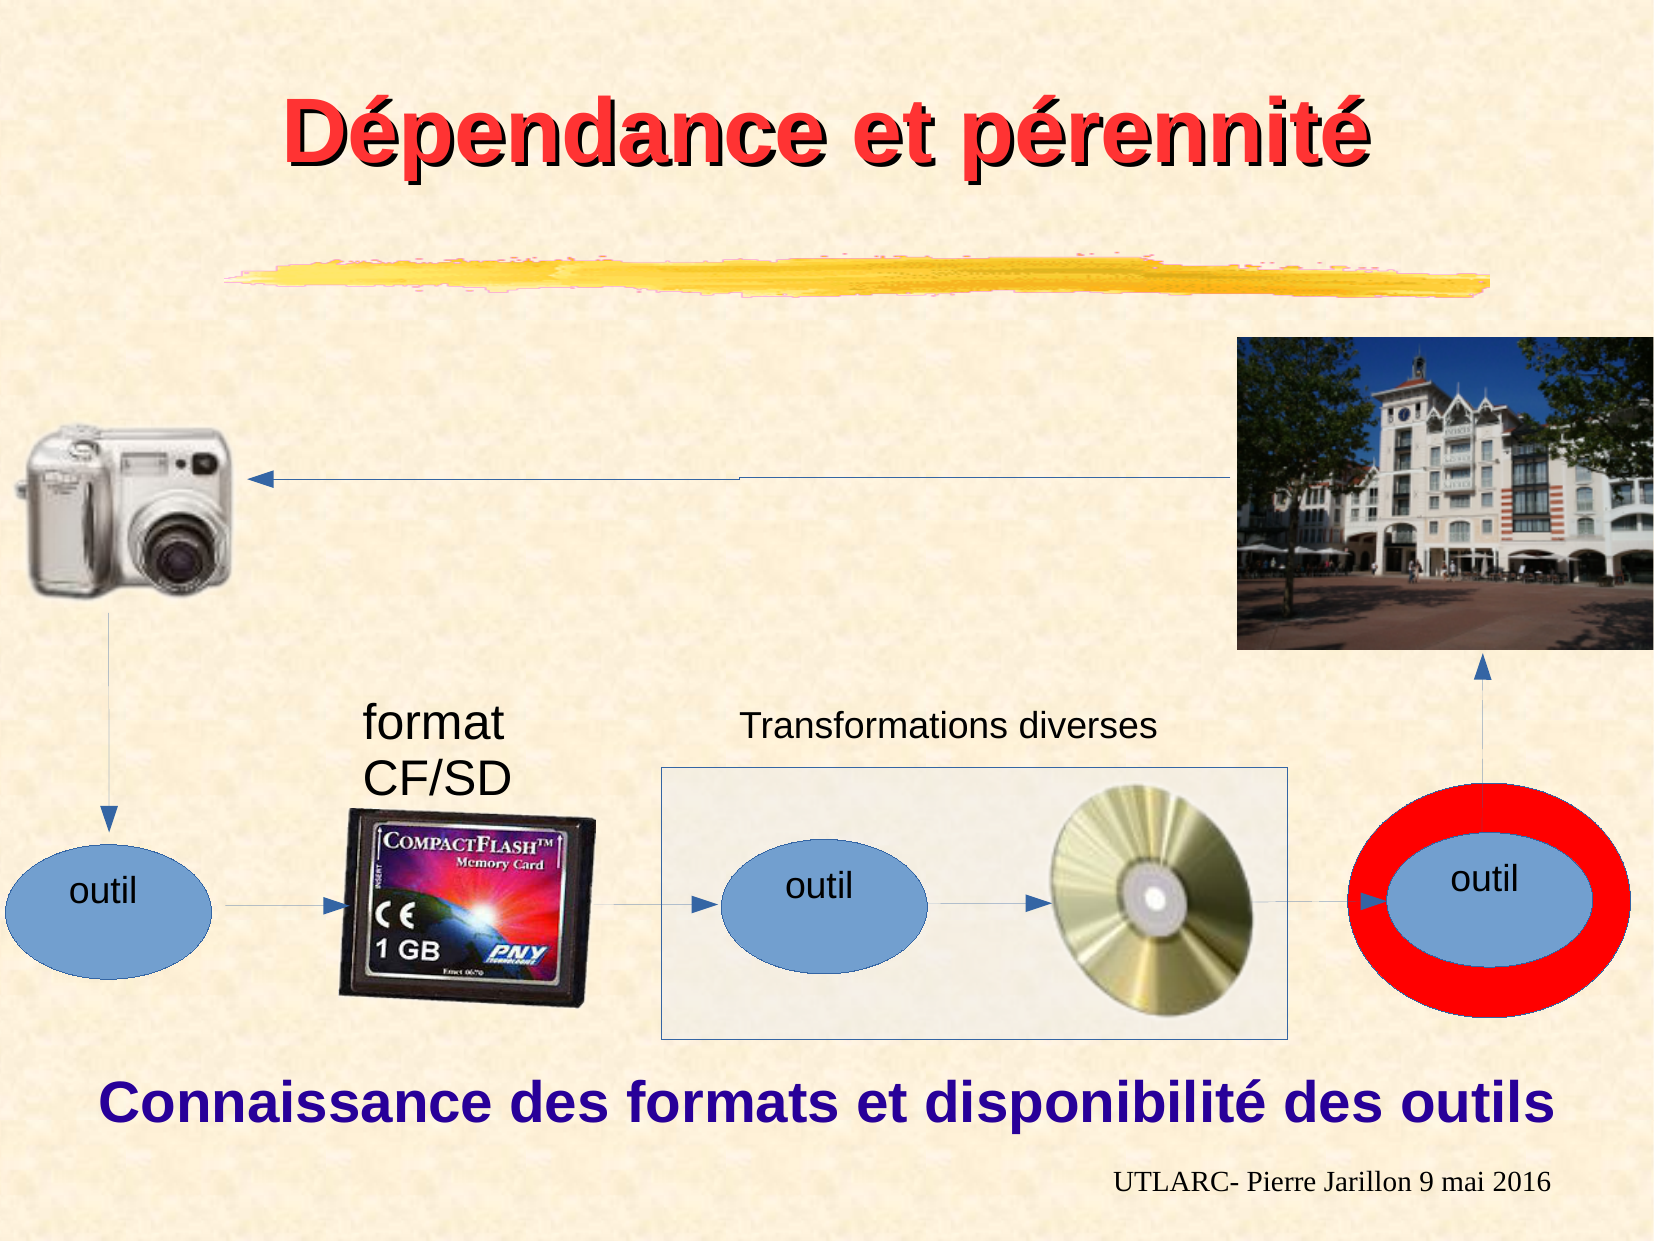

# Dépendance et pérennité
format CF/SD
 Transformations diverses
outil
outil
outil
Connaissance des formats et disponibilité des outils
UTLARC- Pierre Jarillon 9 mai 2016